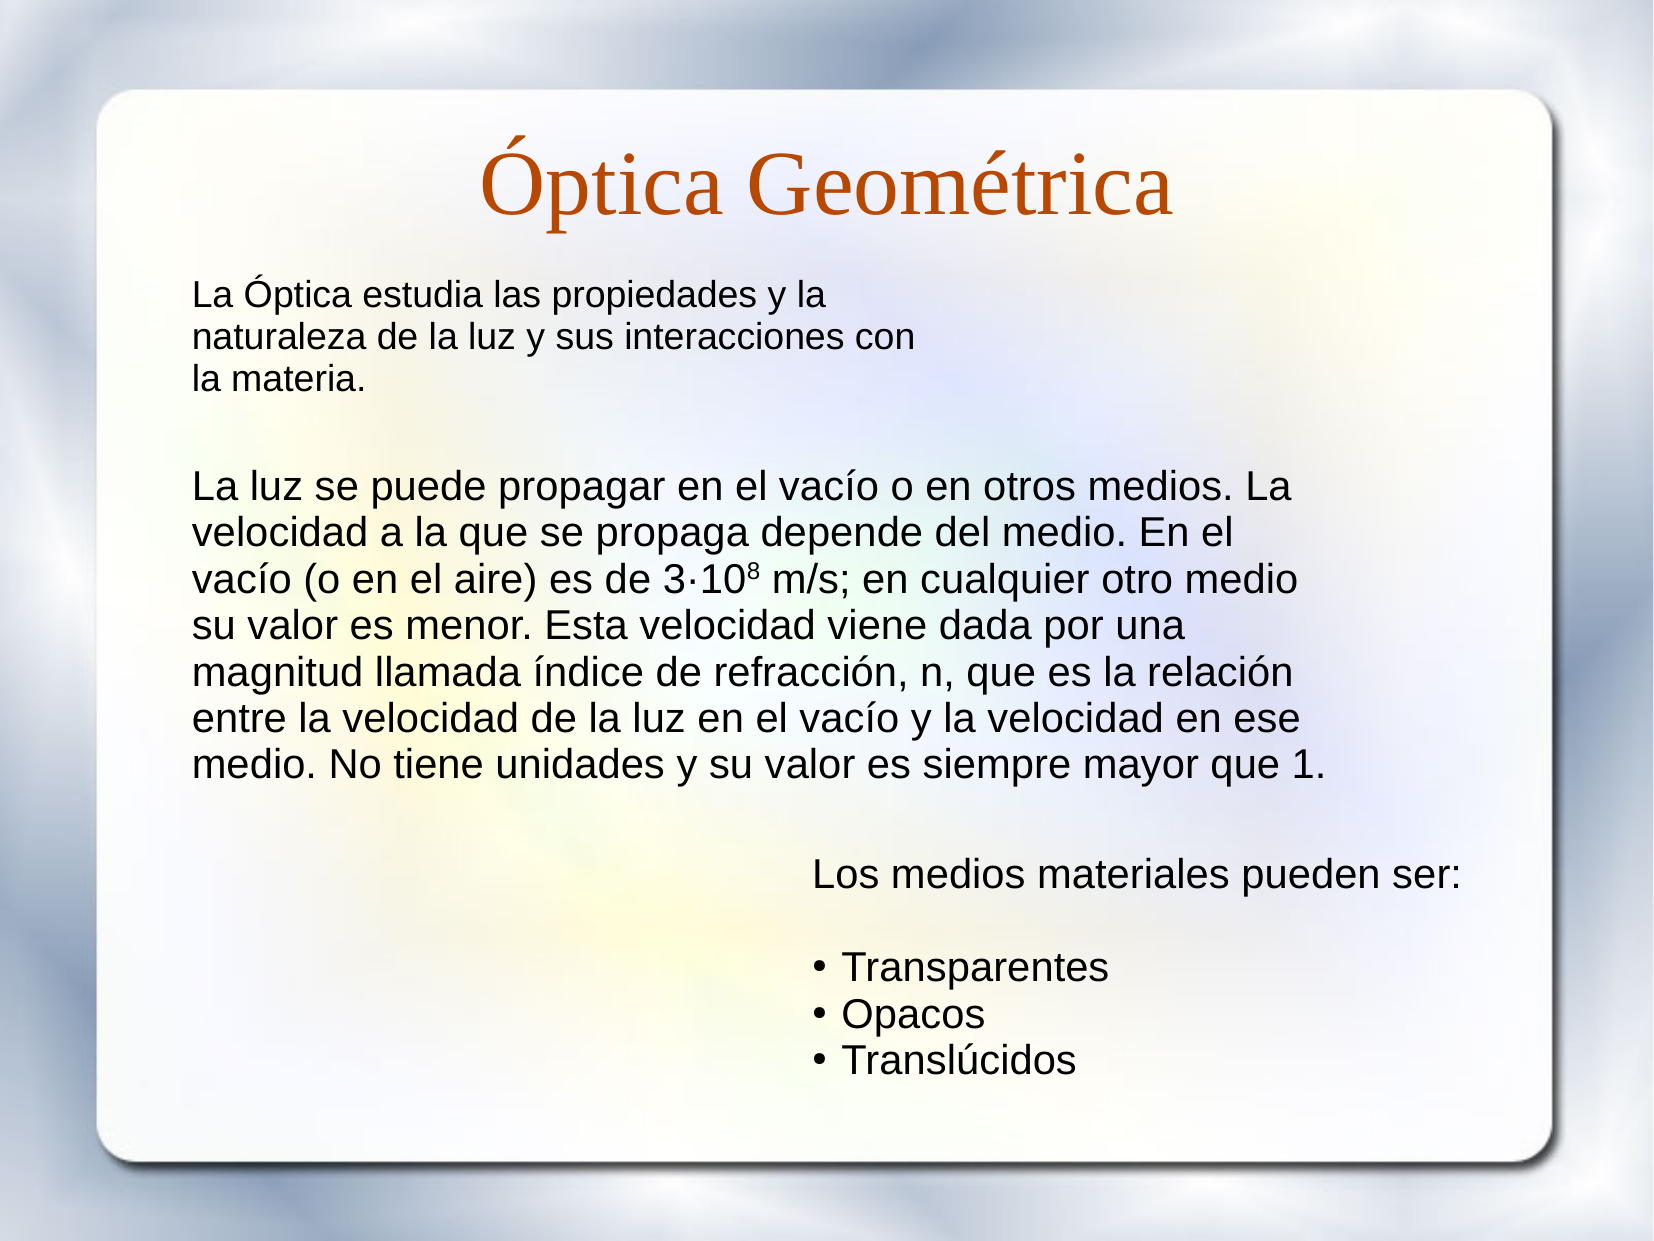

# Óptica Geométrica
La Óptica estudia las propiedades y la naturaleza de la luz y sus interacciones con la materia.
La luz se puede propagar en el vacío o en otros medios. La velocidad a la que se propaga depende del medio. En el vacío (o en el aire) es de 3·108 m/s; en cualquier otro medio su valor es menor. Esta velocidad viene dada por una magnitud llamada índice de refracción, n, que es la relación entre la velocidad de la luz en el vacío y la velocidad en ese medio. No tiene unidades y su valor es siempre mayor que 1.
Los medios materiales pueden ser:
Transparentes
Opacos
Translúcidos